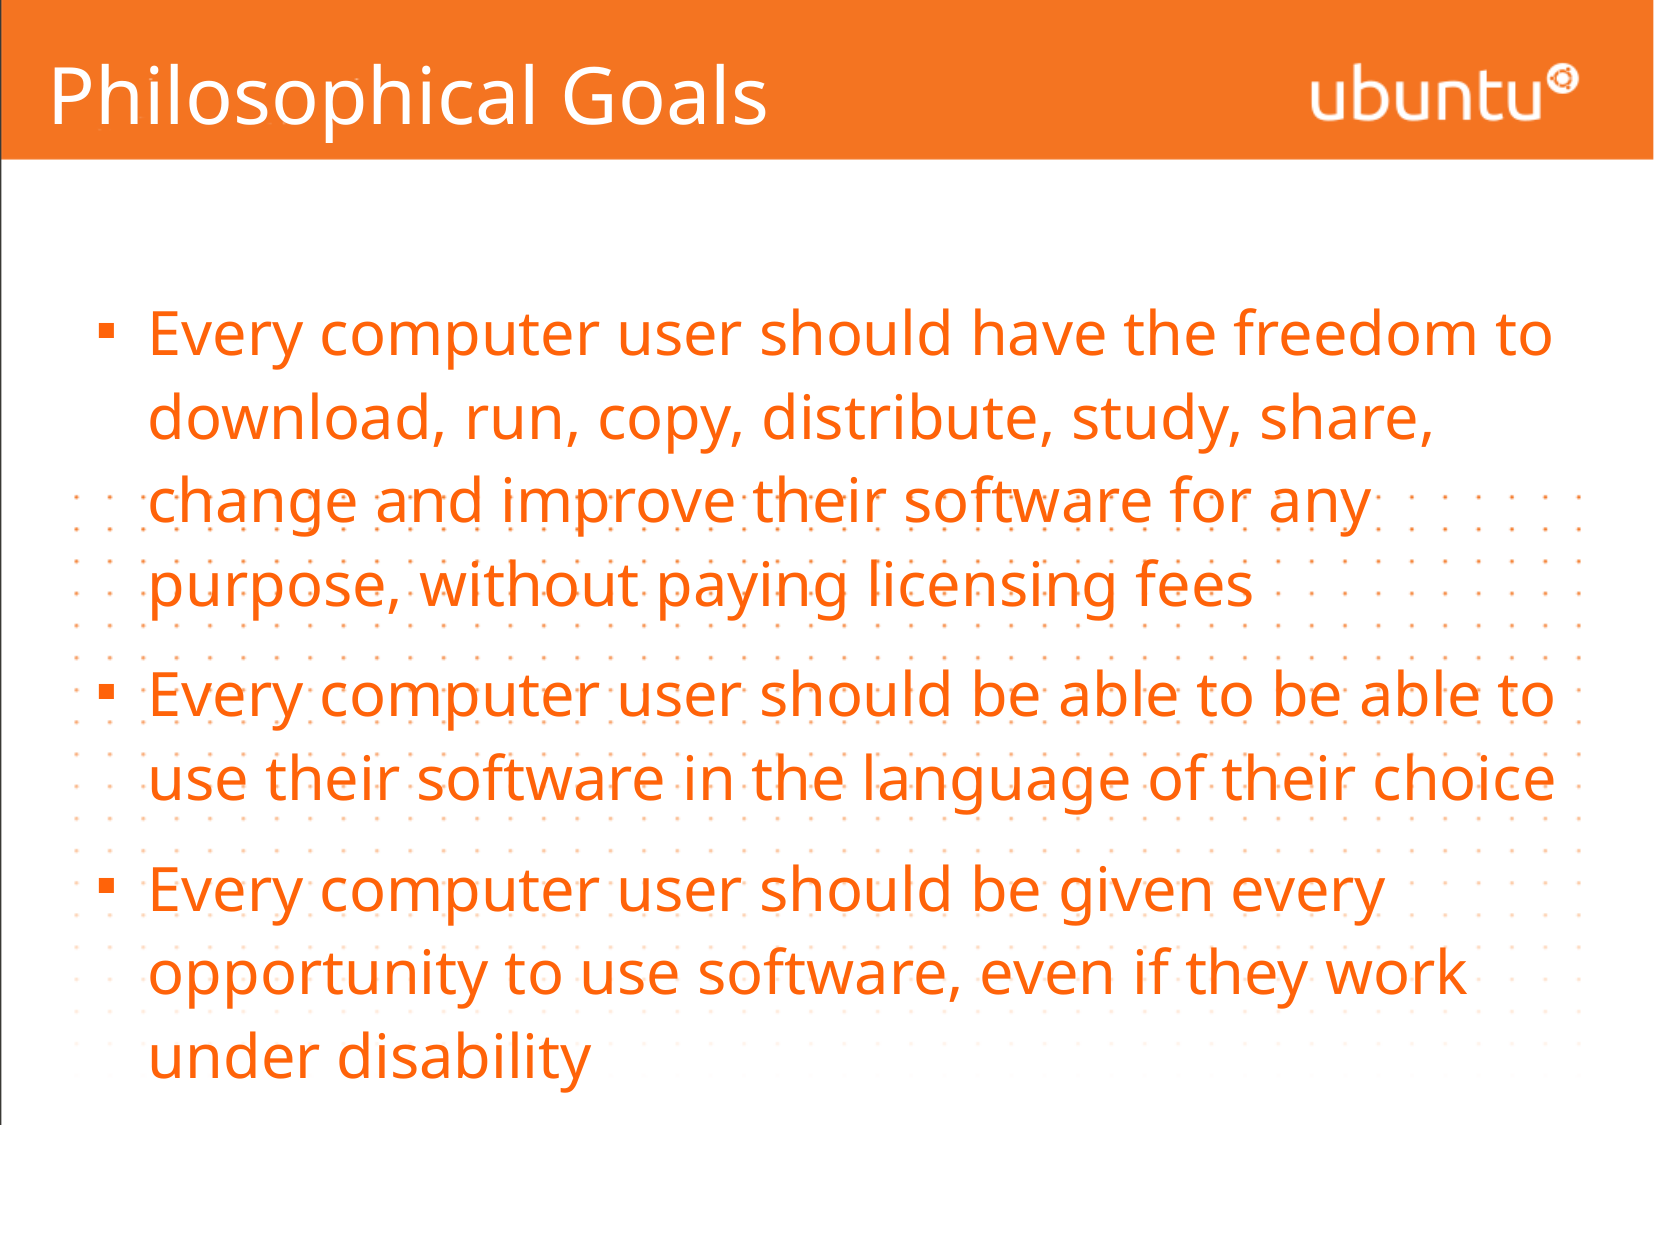

# Philosophical Goals
Every computer user should have the freedom to download, run, copy, distribute, study, share, change and improve their software for any purpose, without paying licensing fees
Every computer user should be able to be able to use their software in the language of their choice
Every computer user should be given every opportunity to use software, even if they work under disability